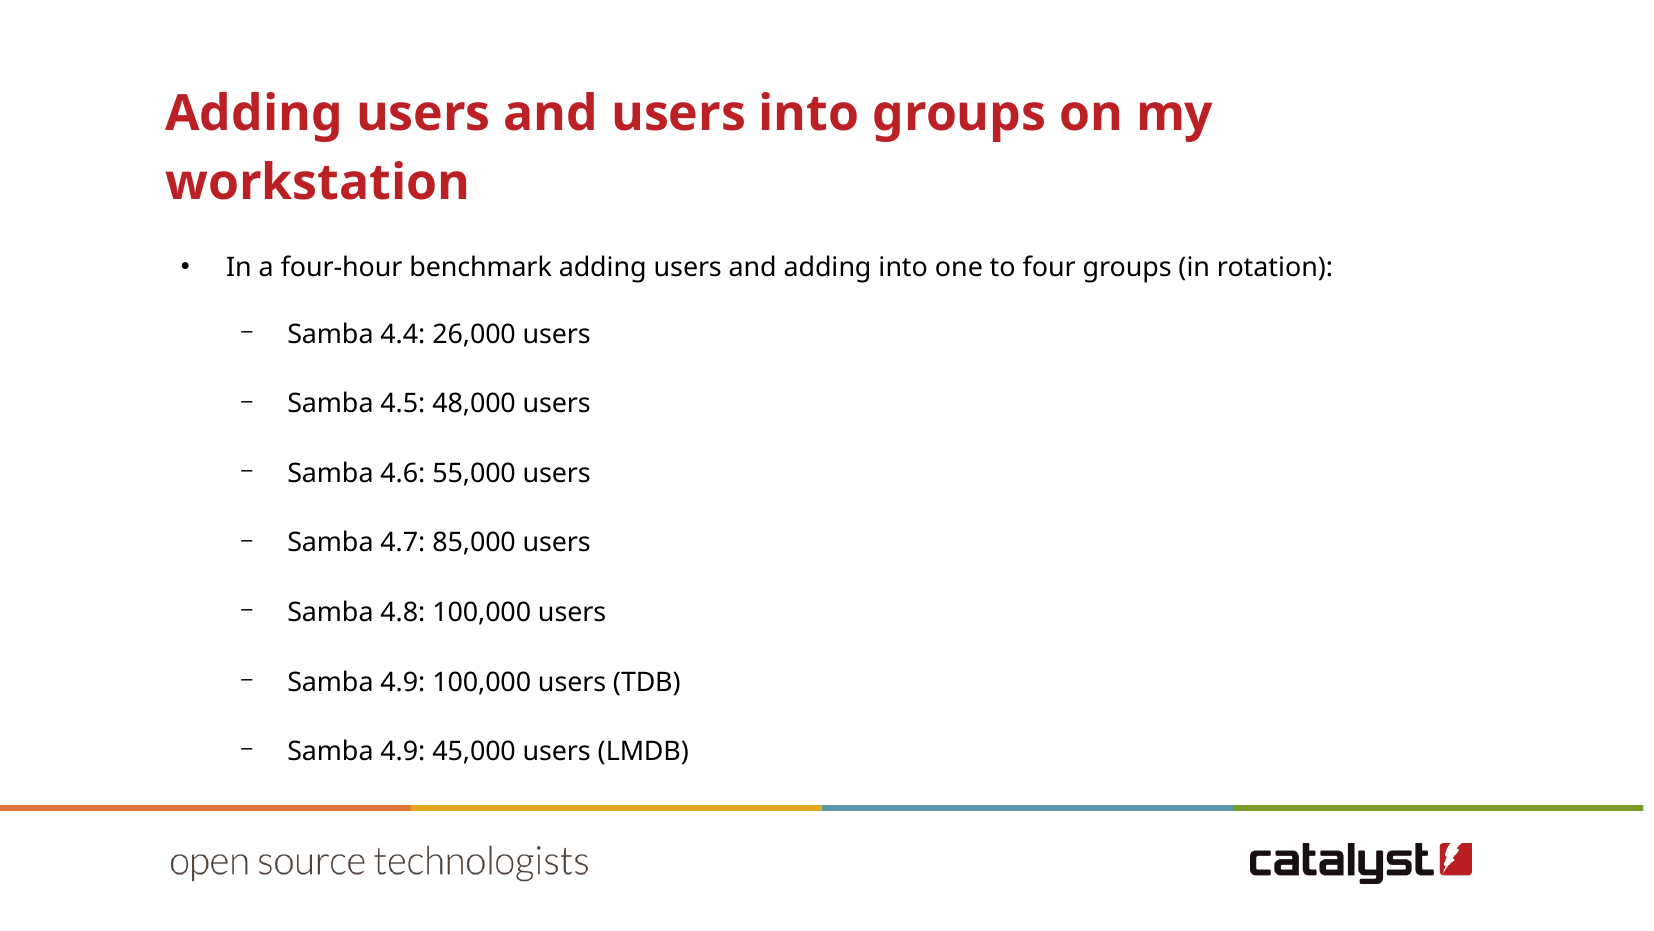

# Adding users and users into groups on my workstation
In a four-hour benchmark adding users and adding into one to four groups (in rotation):
Samba 4.4: 26,000 users
Samba 4.5: 48,000 users
Samba 4.6: 55,000 users
Samba 4.7: 85,000 users
Samba 4.8: 100,000 users
Samba 4.9: 100,000 users (TDB)
Samba 4.9: 45,000 users (LMDB)